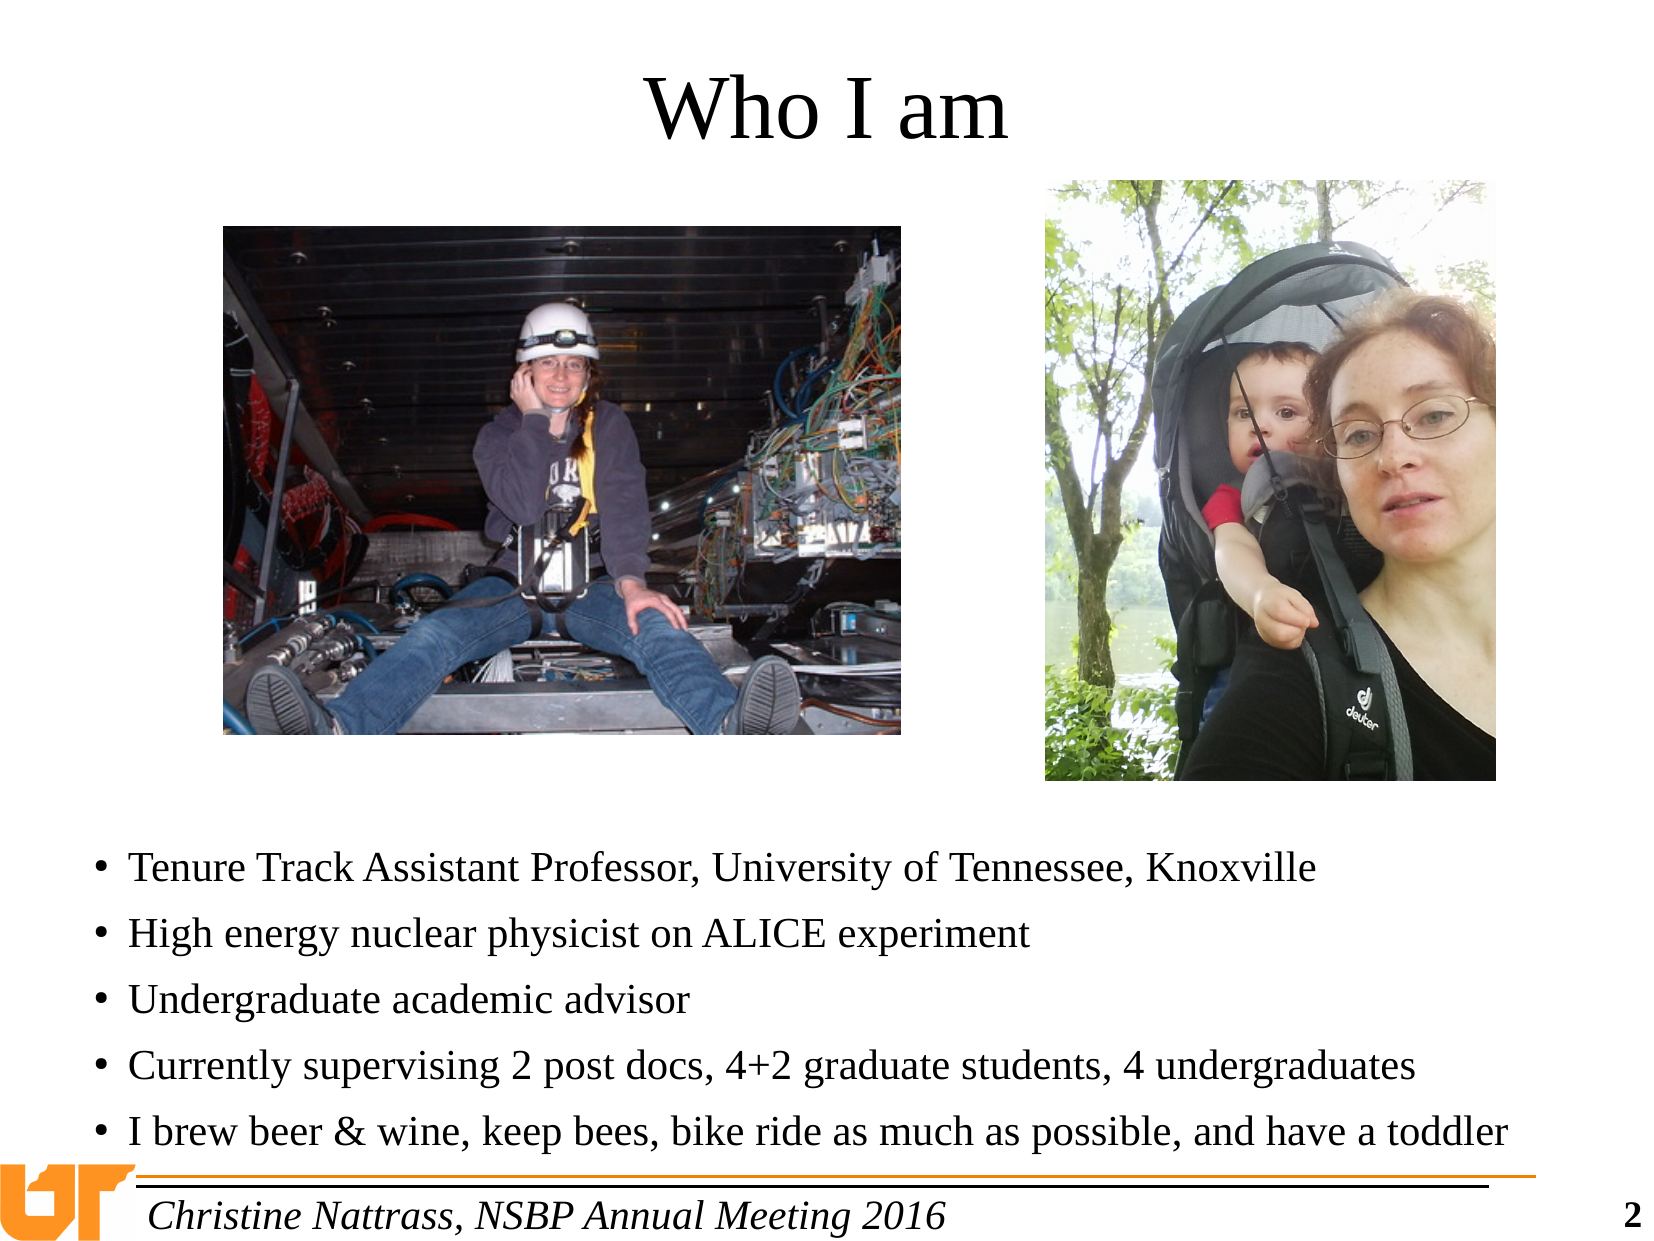

# Who I am
Tenure Track Assistant Professor, University of Tennessee, Knoxville
High energy nuclear physicist on ALICE experiment
Undergraduate academic advisor
Currently supervising 2 post docs, 4+2 graduate students, 4 undergraduates
I brew beer & wine, keep bees, bike ride as much as possible, and have a toddler